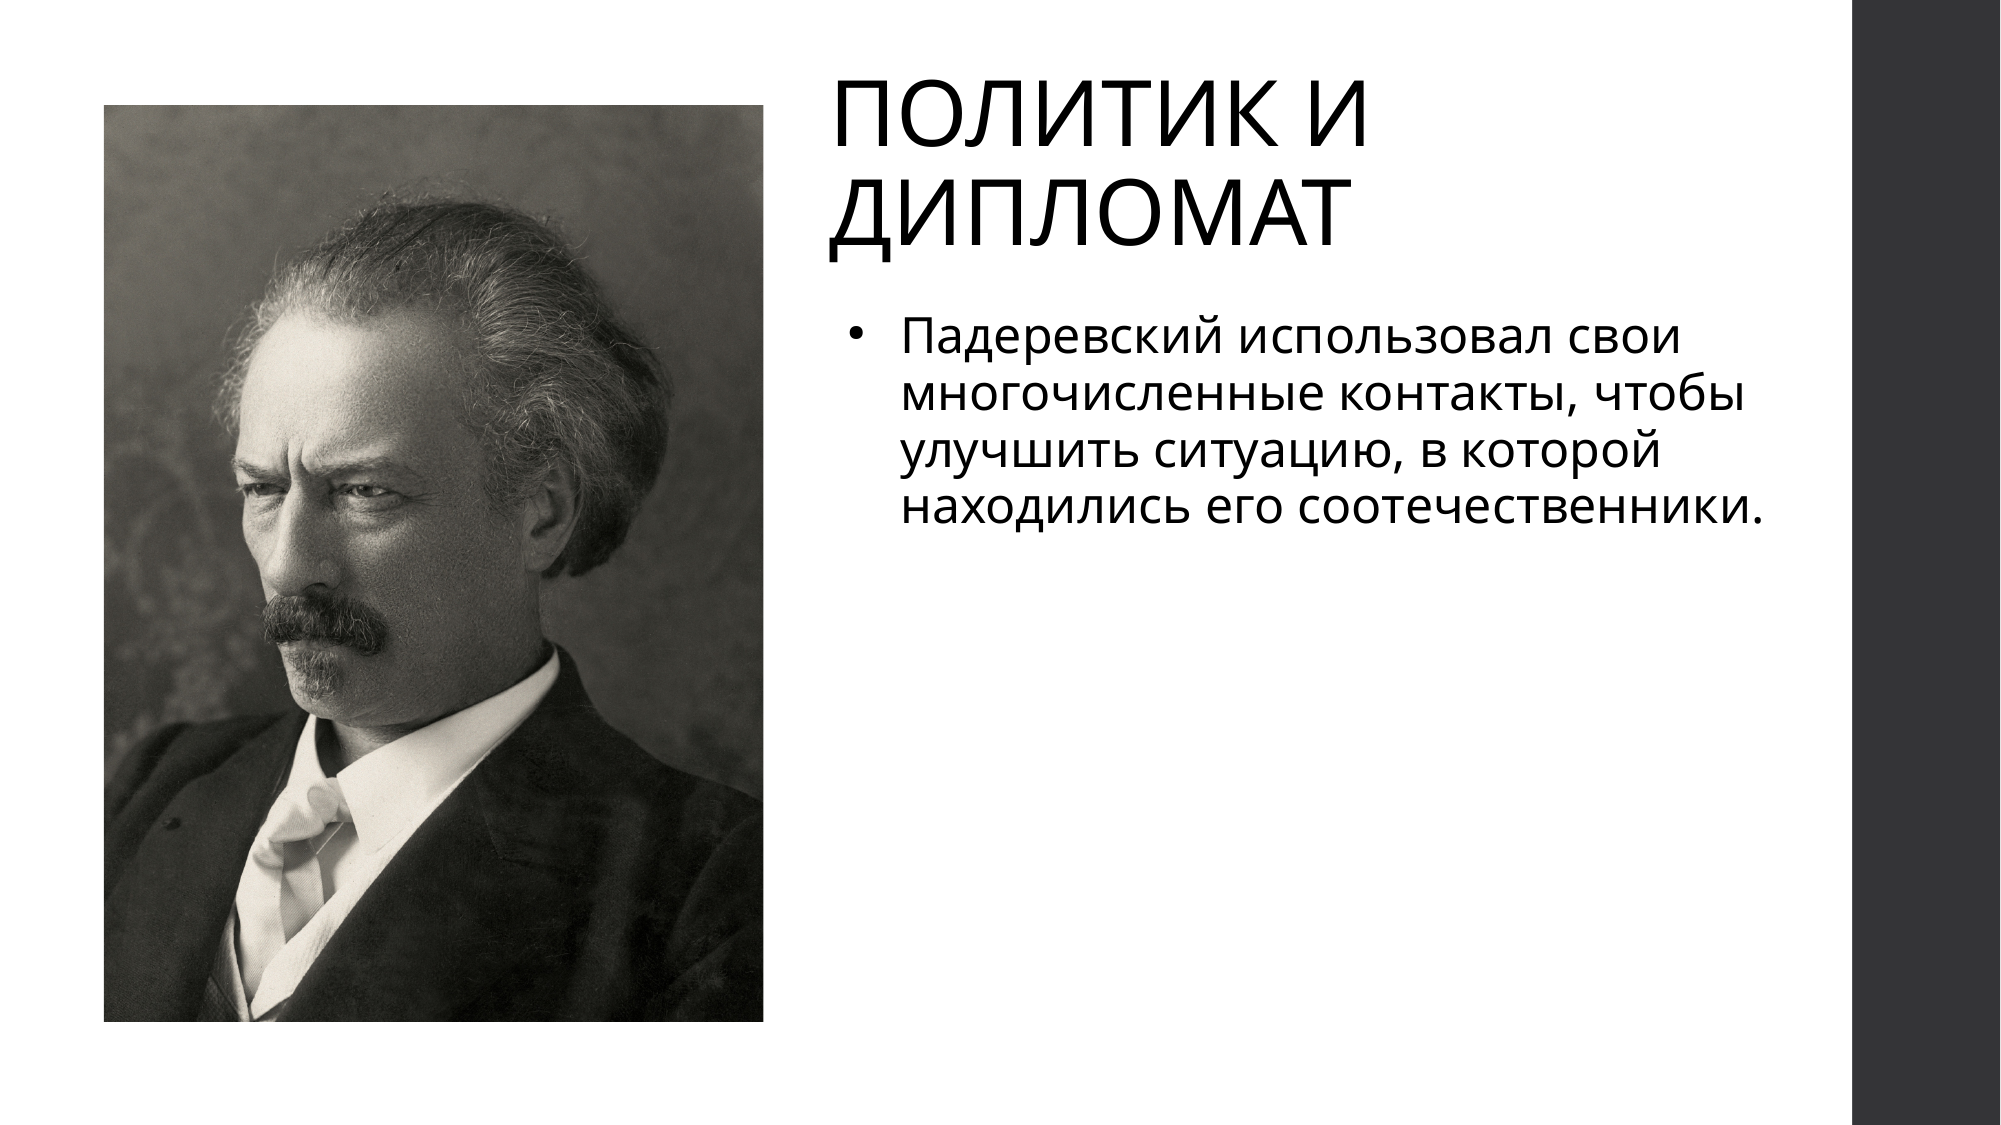

# ПОЛИТИК И ДИПЛОМАТ
Падеревский использовал свои многочисленные контакты, чтобы улучшить ситуацию, в которой находились его соотечественники.